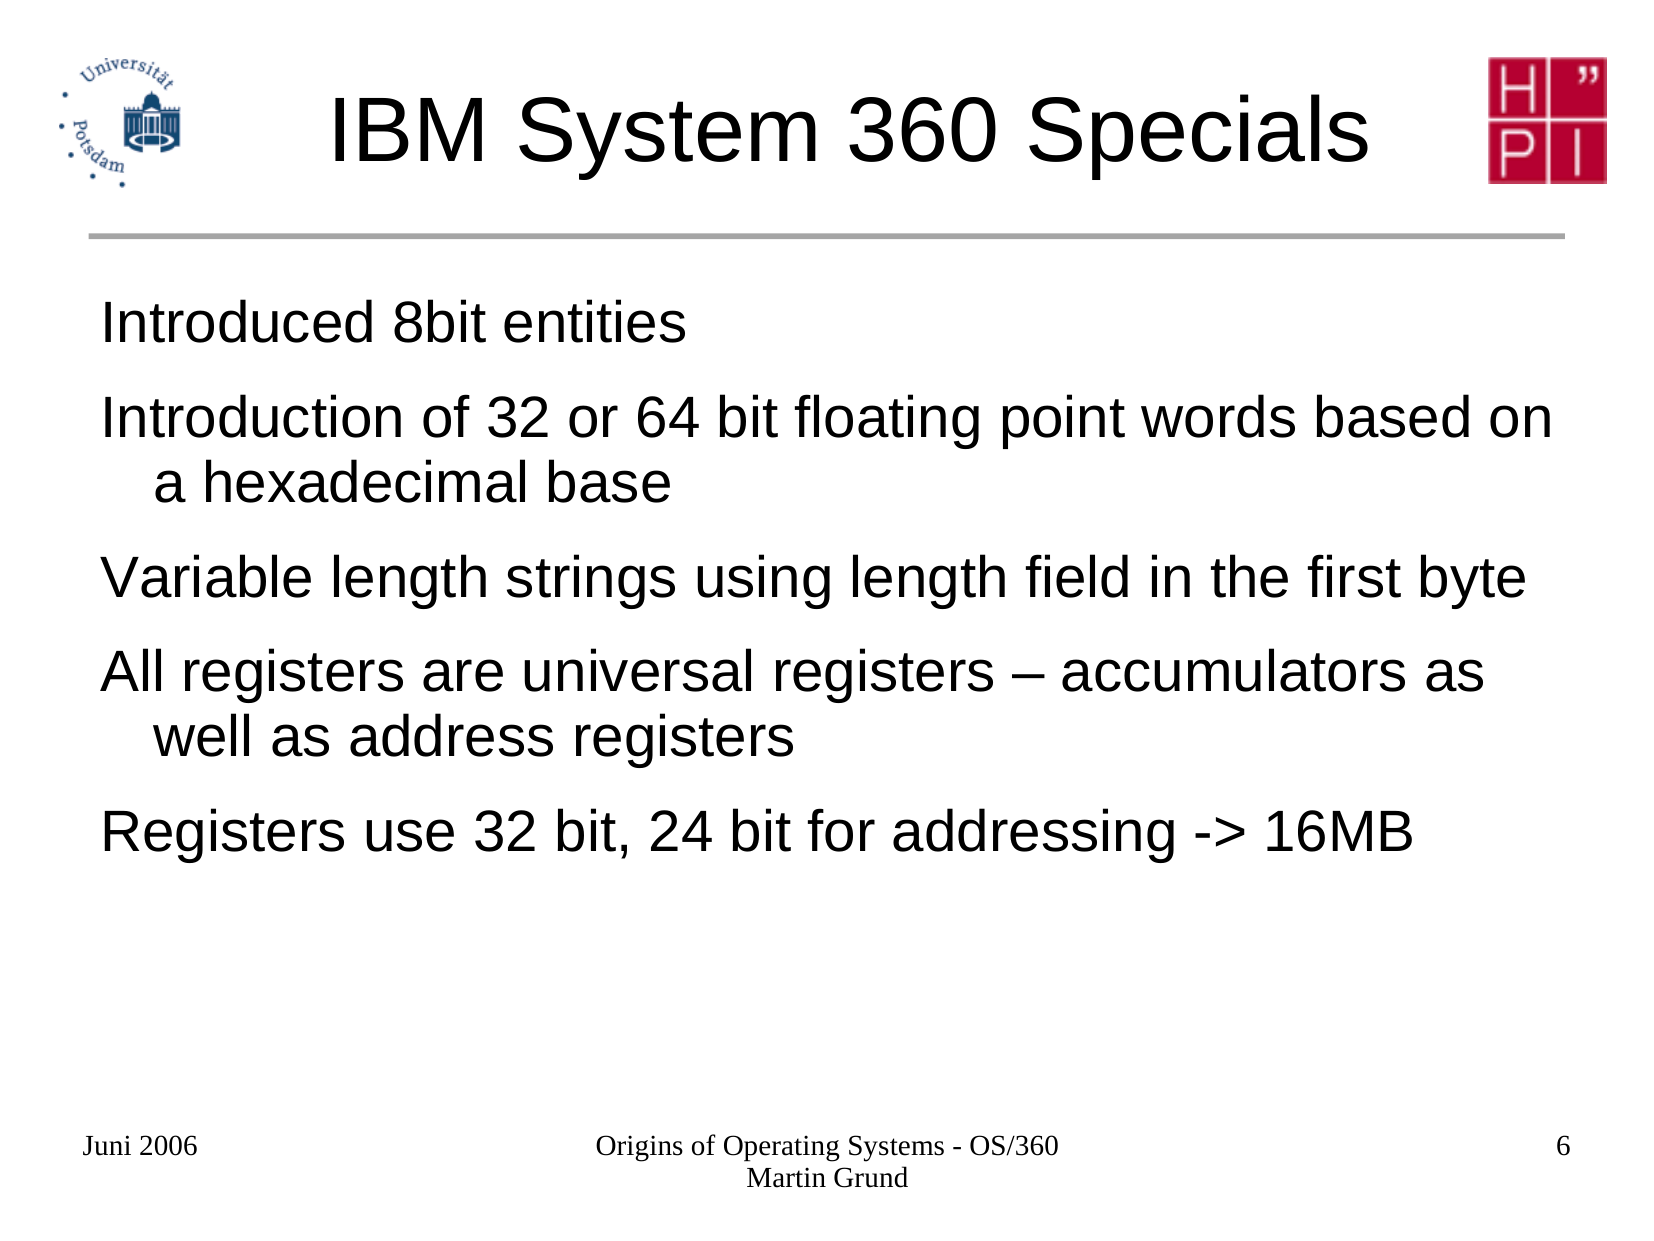

# IBM System 360 Specials
Introduced 8bit entities
Introduction of 32 or 64 bit floating point words based on a hexadecimal base
Variable length strings using length field in the first byte
All registers are universal registers – accumulators as well as address registers
Registers use 32 bit, 24 bit for addressing -> 16MB
Juni 2006
Origins of Operating Systems - OS/360
6